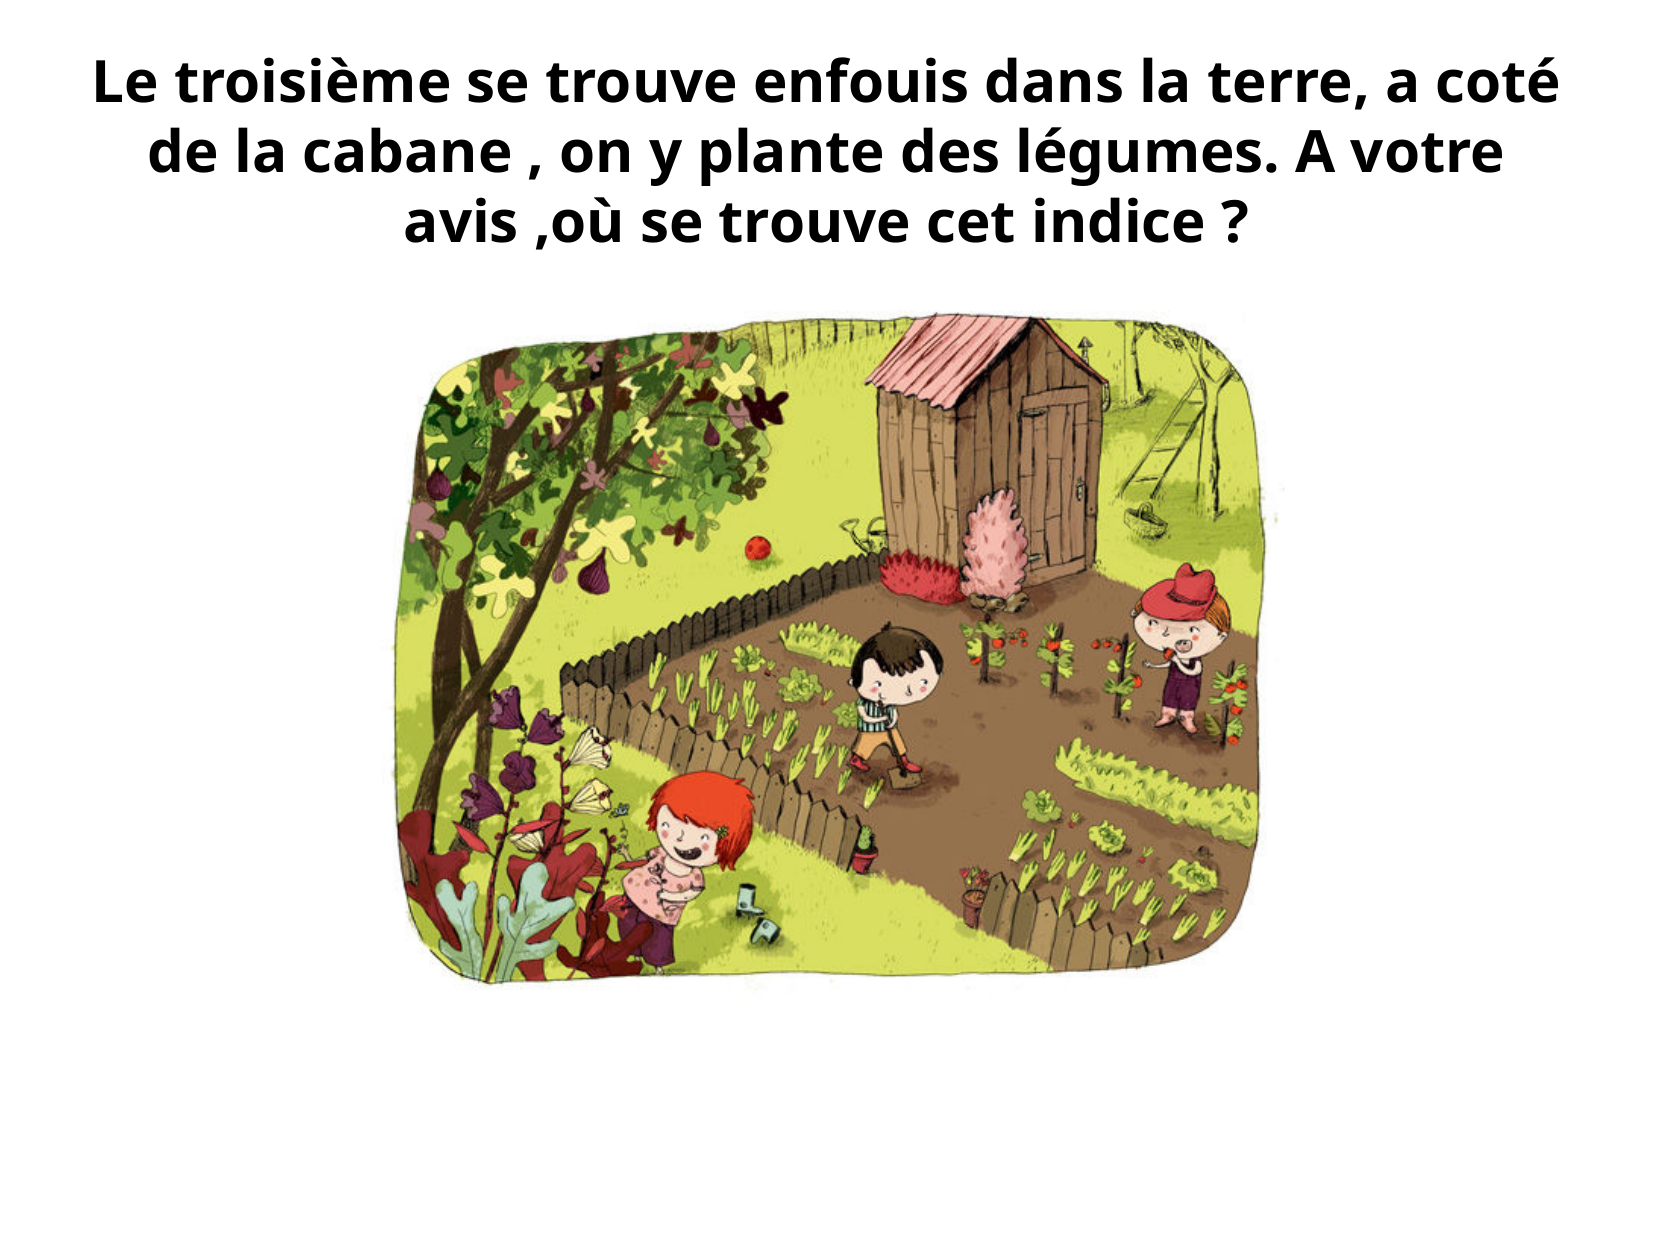

# Le troisième se trouve enfouis dans la terre, a coté de la cabane , on y plante des légumes. A votre avis ,où se trouve cet indice ?